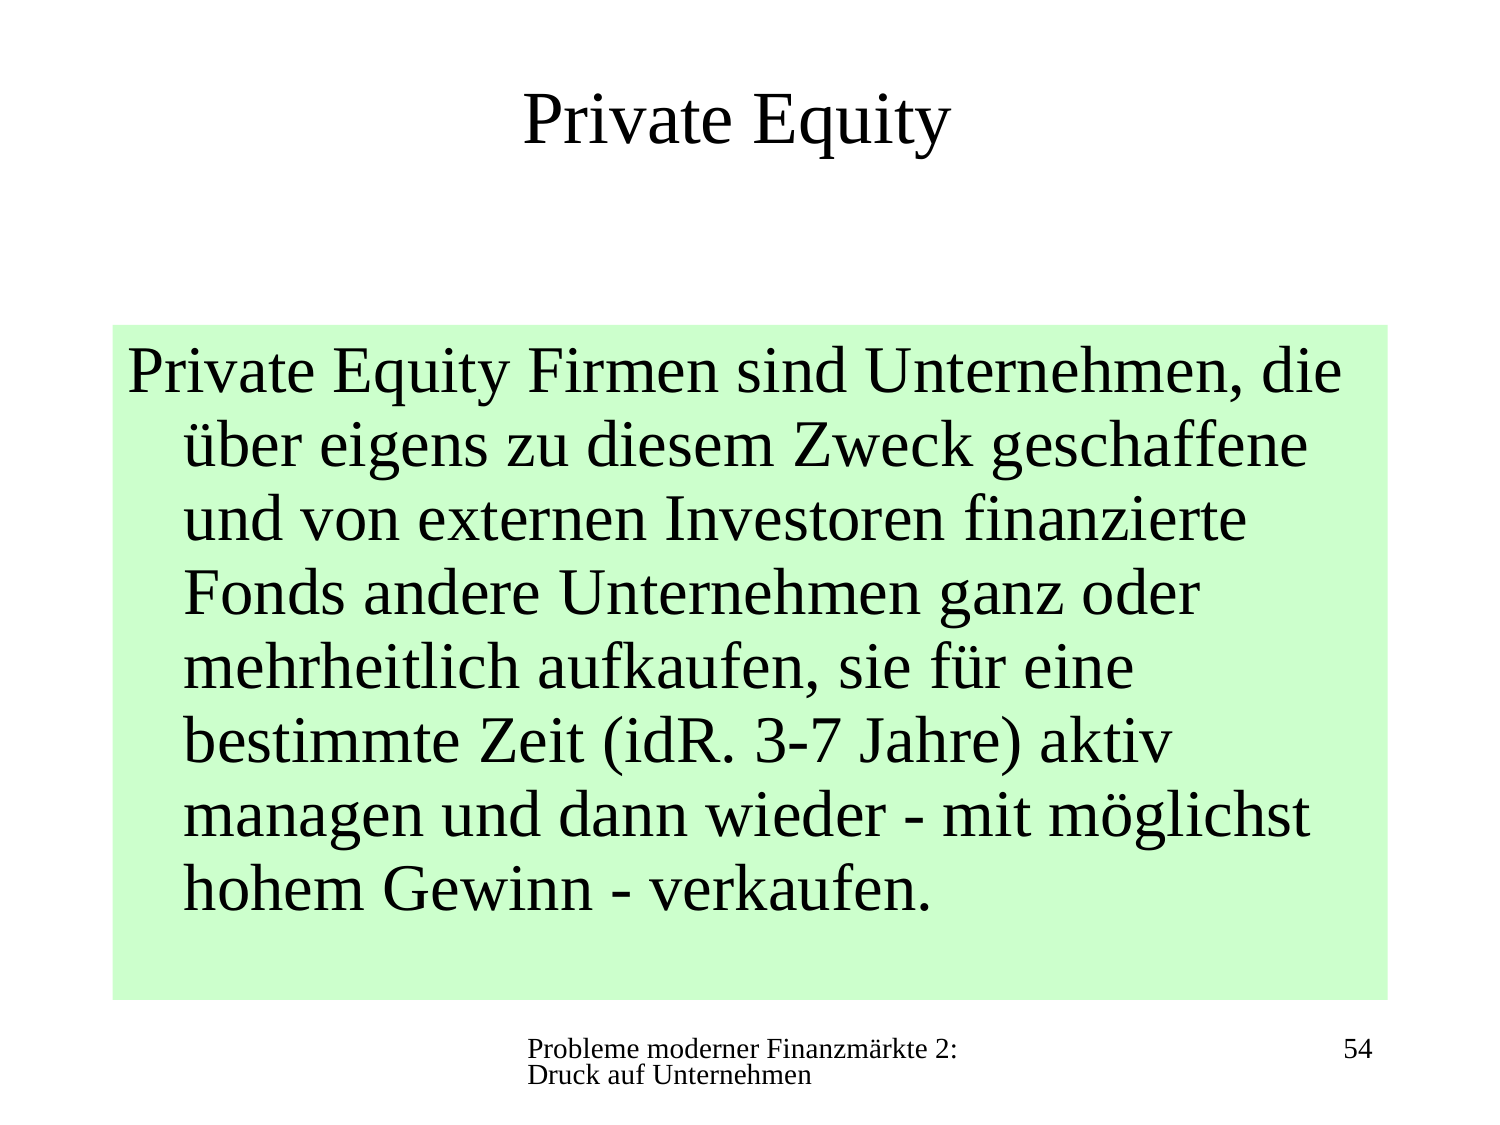

Private Equity
Private Equity Firmen sind Unternehmen, die über eigens zu diesem Zweck geschaffene und von externen Investoren finanzierte Fonds andere Unternehmen ganz oder mehrheitlich aufkaufen, sie für eine bestimmte Zeit (idR. 3-7 Jahre) aktiv managen und dann wieder - mit möglichst hohem Gewinn - verkaufen.
Probleme moderner Finanzmärkte 2: Druck auf Unternehmen
54